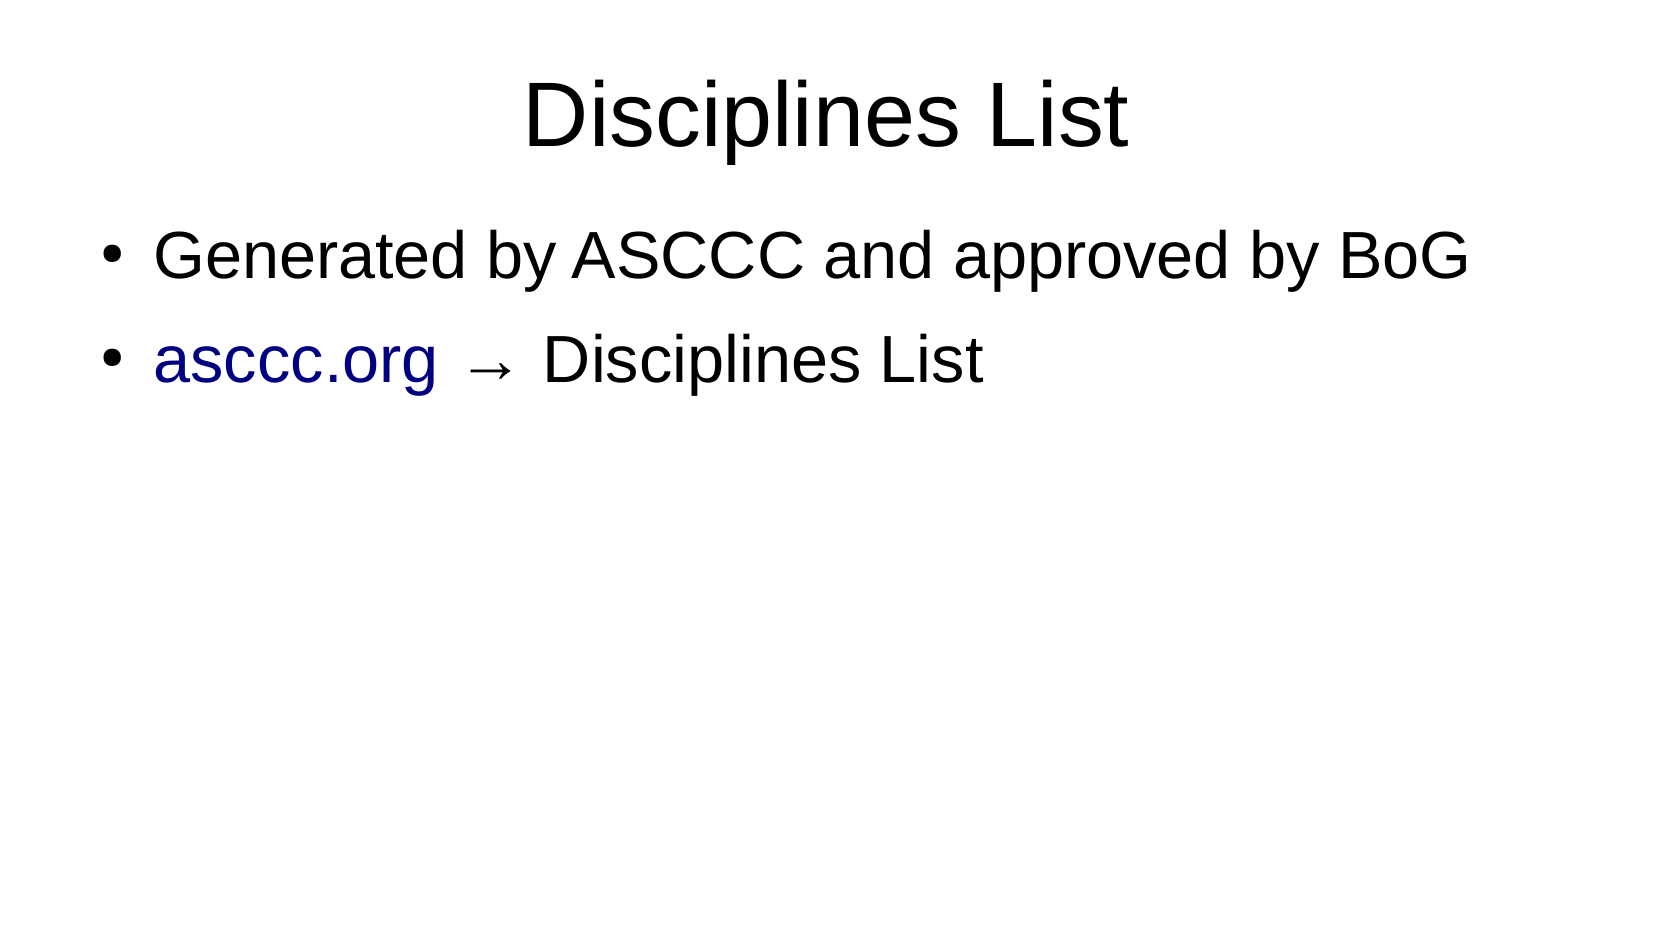

# Disciplines List
Generated by ASCCC and approved by BoG
asccc.org → Disciplines List